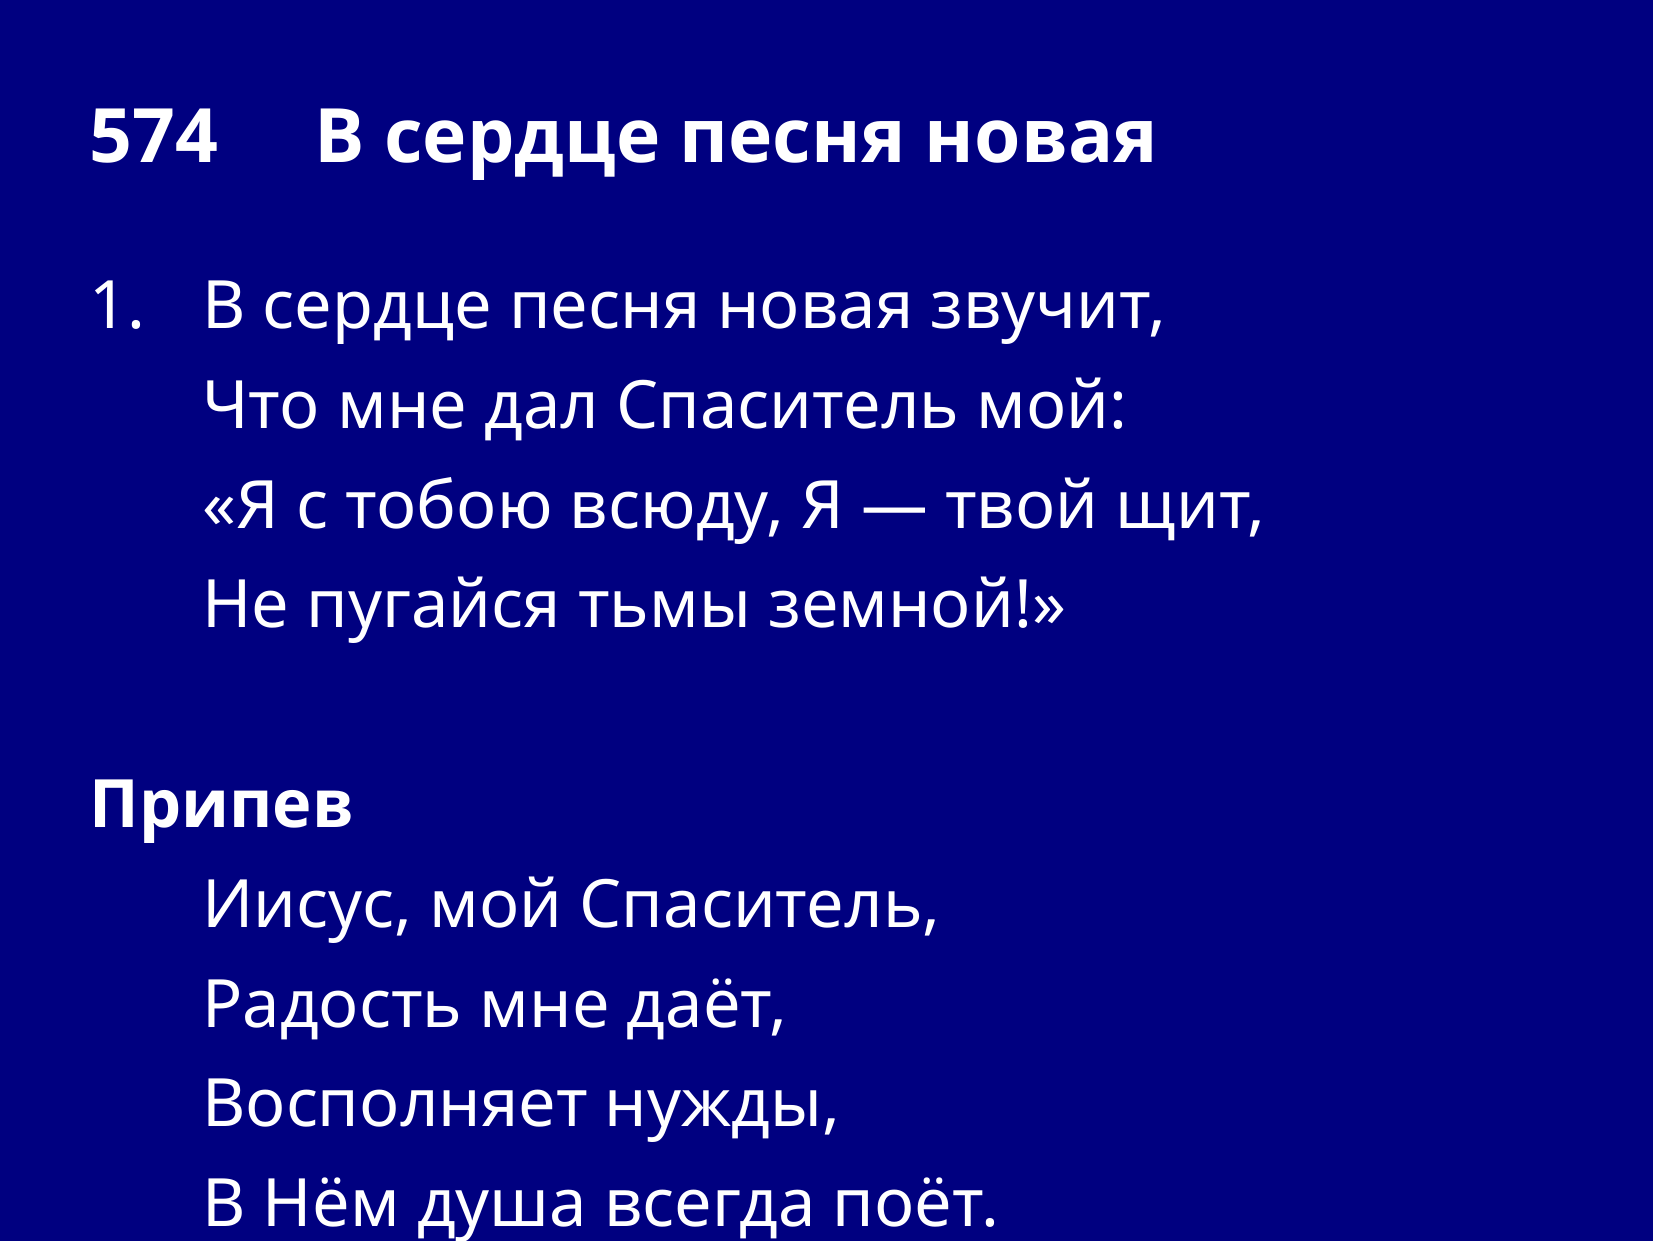

574	В сердце песня новая
1.	В сердце песня новая звучит,
	Что мне дал Спаситель мой:
	«Я с тобою всюду, Я — твой щит,
	Не пугайся тьмы земной!»
Припев
	Иисус, мой Спаситель,
	Радость мне даёт,
	Восполняет нужды,
	В Нём душа всегда поёт.